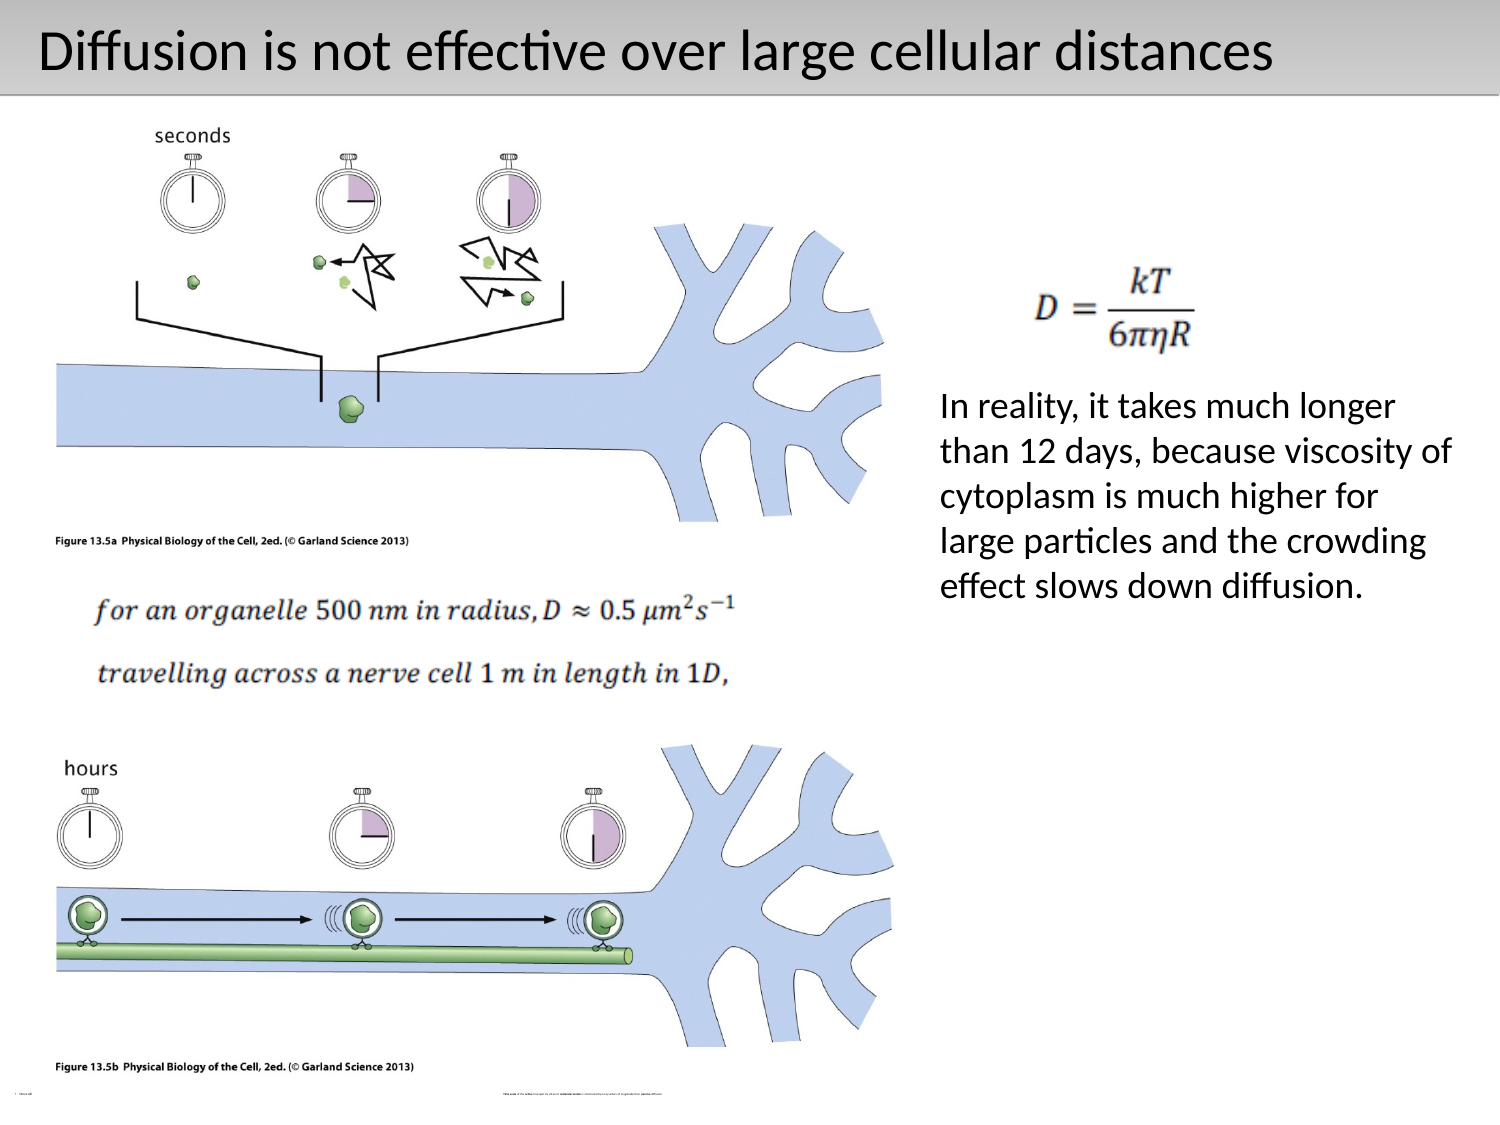

# Diffusion is not effective over large cellular distances
In reality, it takes much longer than 12 days, because viscosity of cytoplasm is much higher for large particles and the crowding effect slows down diffusion.
Nerve cell
Time scale of the active transport by virtue of molecular motors is shortened by many orders of magnitude than passive diffusion